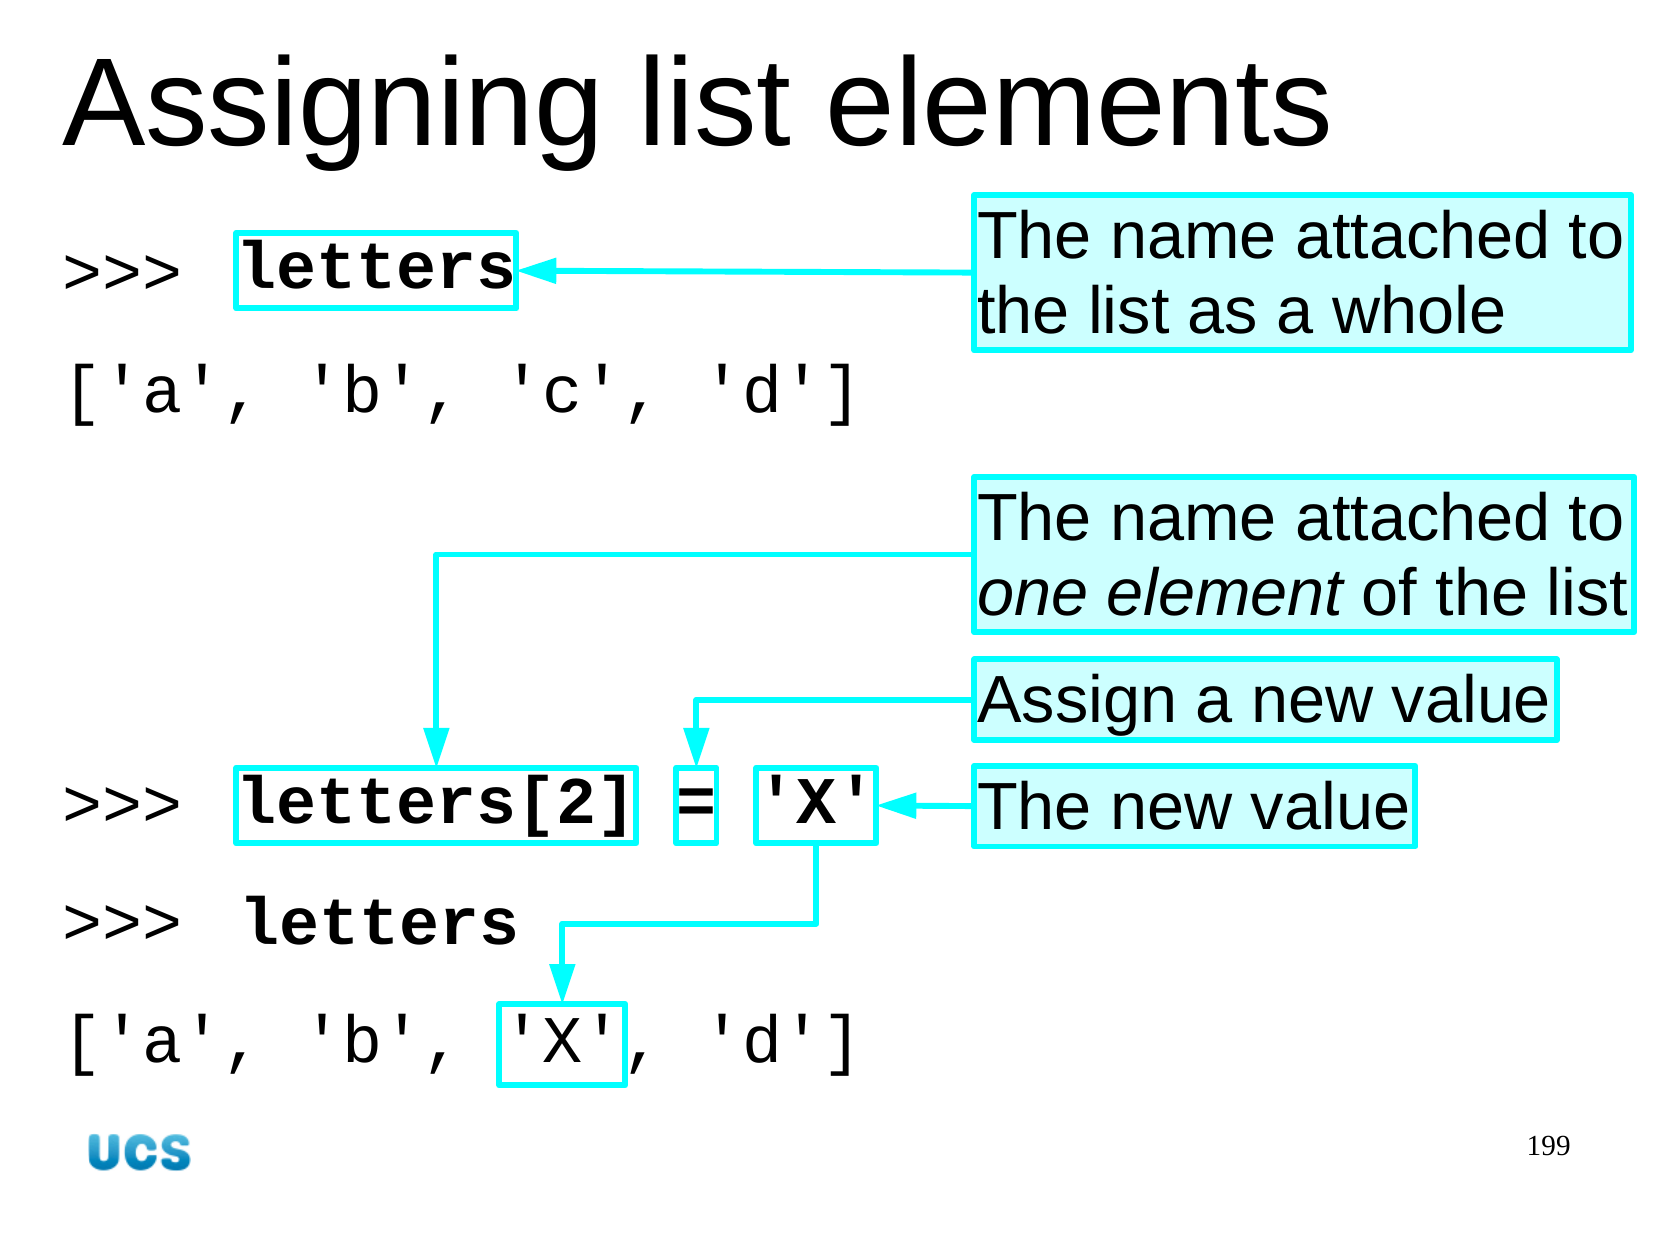

Assigning list elements
The name attached to
the list as a whole
letters
>>>
[′a′, ′b′, ′c′, ′d′]
The name attached to
one element of the list
Assign a new value
The new value
>>>
letters[2]
=
'X'
>>>
letters
[′a′, ′b′,
′X′
, ′d′]
199